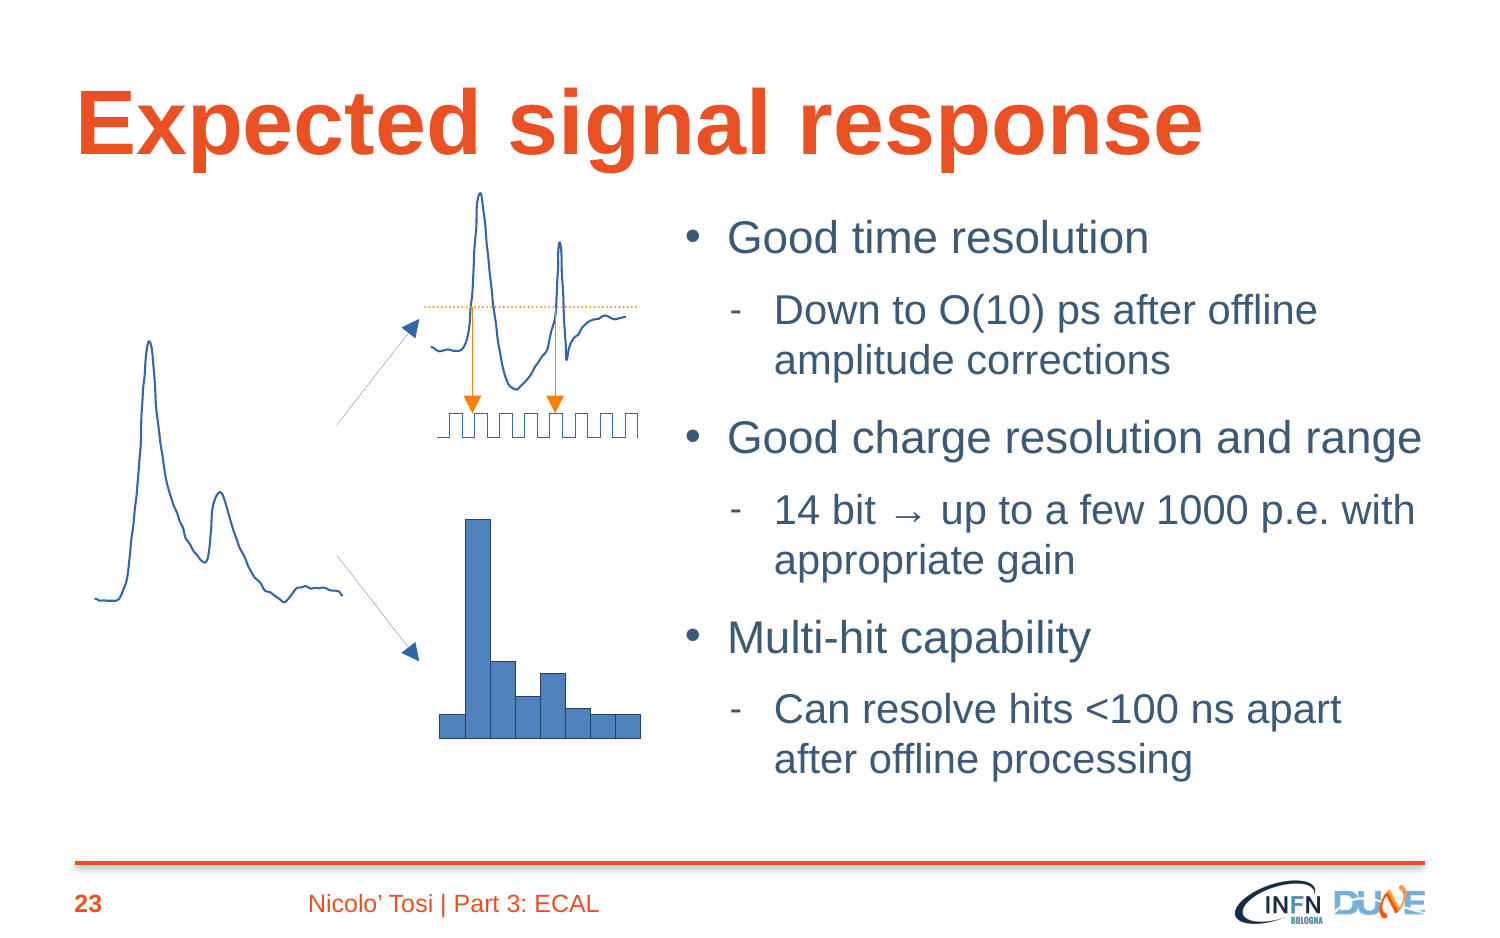

# Expected signal response
Good time resolution
Down to O(10) ps after offline amplitude corrections
Good charge resolution and range
14 bit → up to a few 1000 p.e. with appropriate gain
Multi-hit capability
Can resolve hits <100 ns apart after offline processing
Nicolo’ Tosi | Part 3: ECAL